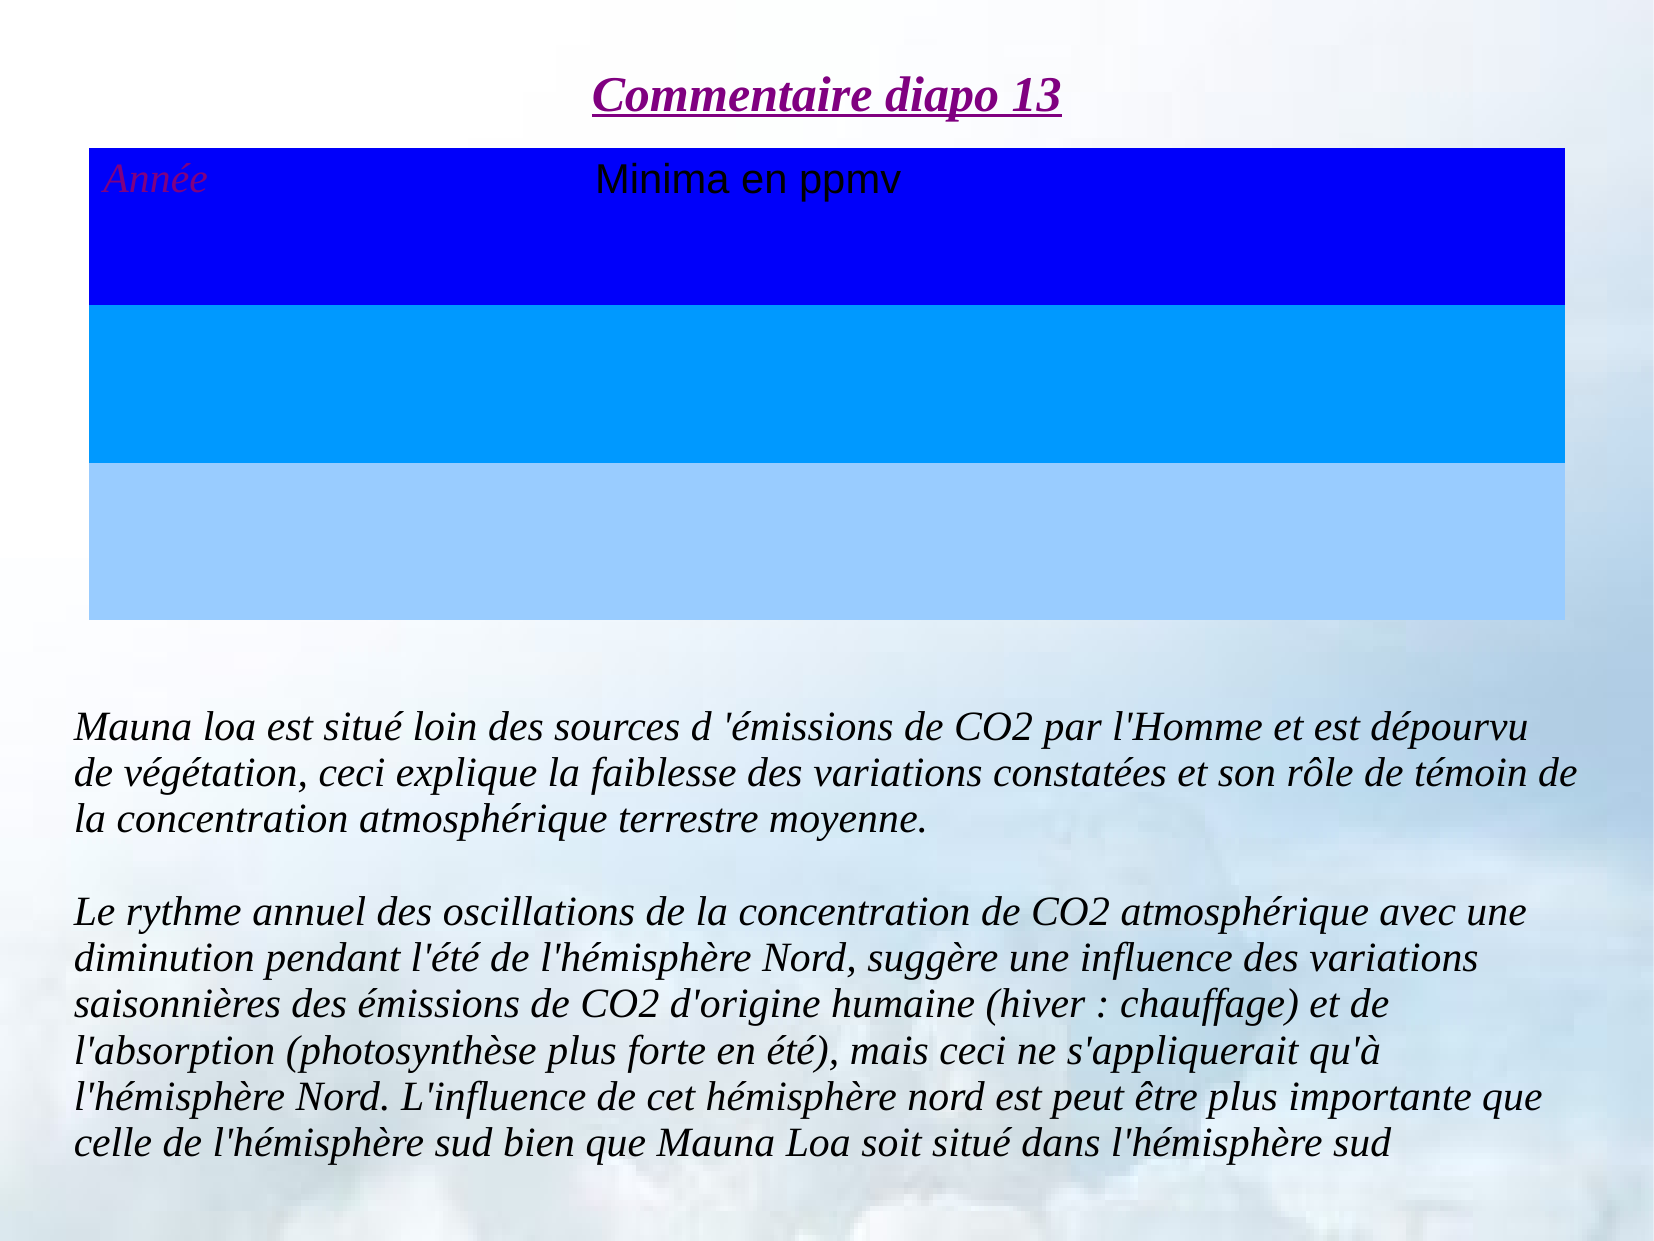

Commentaire diapo 13
| Année | Minima en ppmv | |
| --- | --- | --- |
| | | |
| | | |
Mauna loa est situé loin des sources d 'émissions de CO2 par l'Homme et est dépourvu de végétation, ceci explique la faiblesse des variations constatées et son rôle de témoin de la concentration atmosphérique terrestre moyenne.
Le rythme annuel des oscillations de la concentration de CO2 atmosphérique avec une diminution pendant l'été de l'hémisphère Nord, suggère une influence des variations saisonnières des émissions de CO2 d'origine humaine (hiver : chauffage) et de l'absorption (photosynthèse plus forte en été), mais ceci ne s'appliquerait qu'à l'hémisphère Nord. L'influence de cet hémisphère nord est peut être plus importante que celle de l'hémisphère sud bien que Mauna Loa soit situé dans l'hémisphère sud